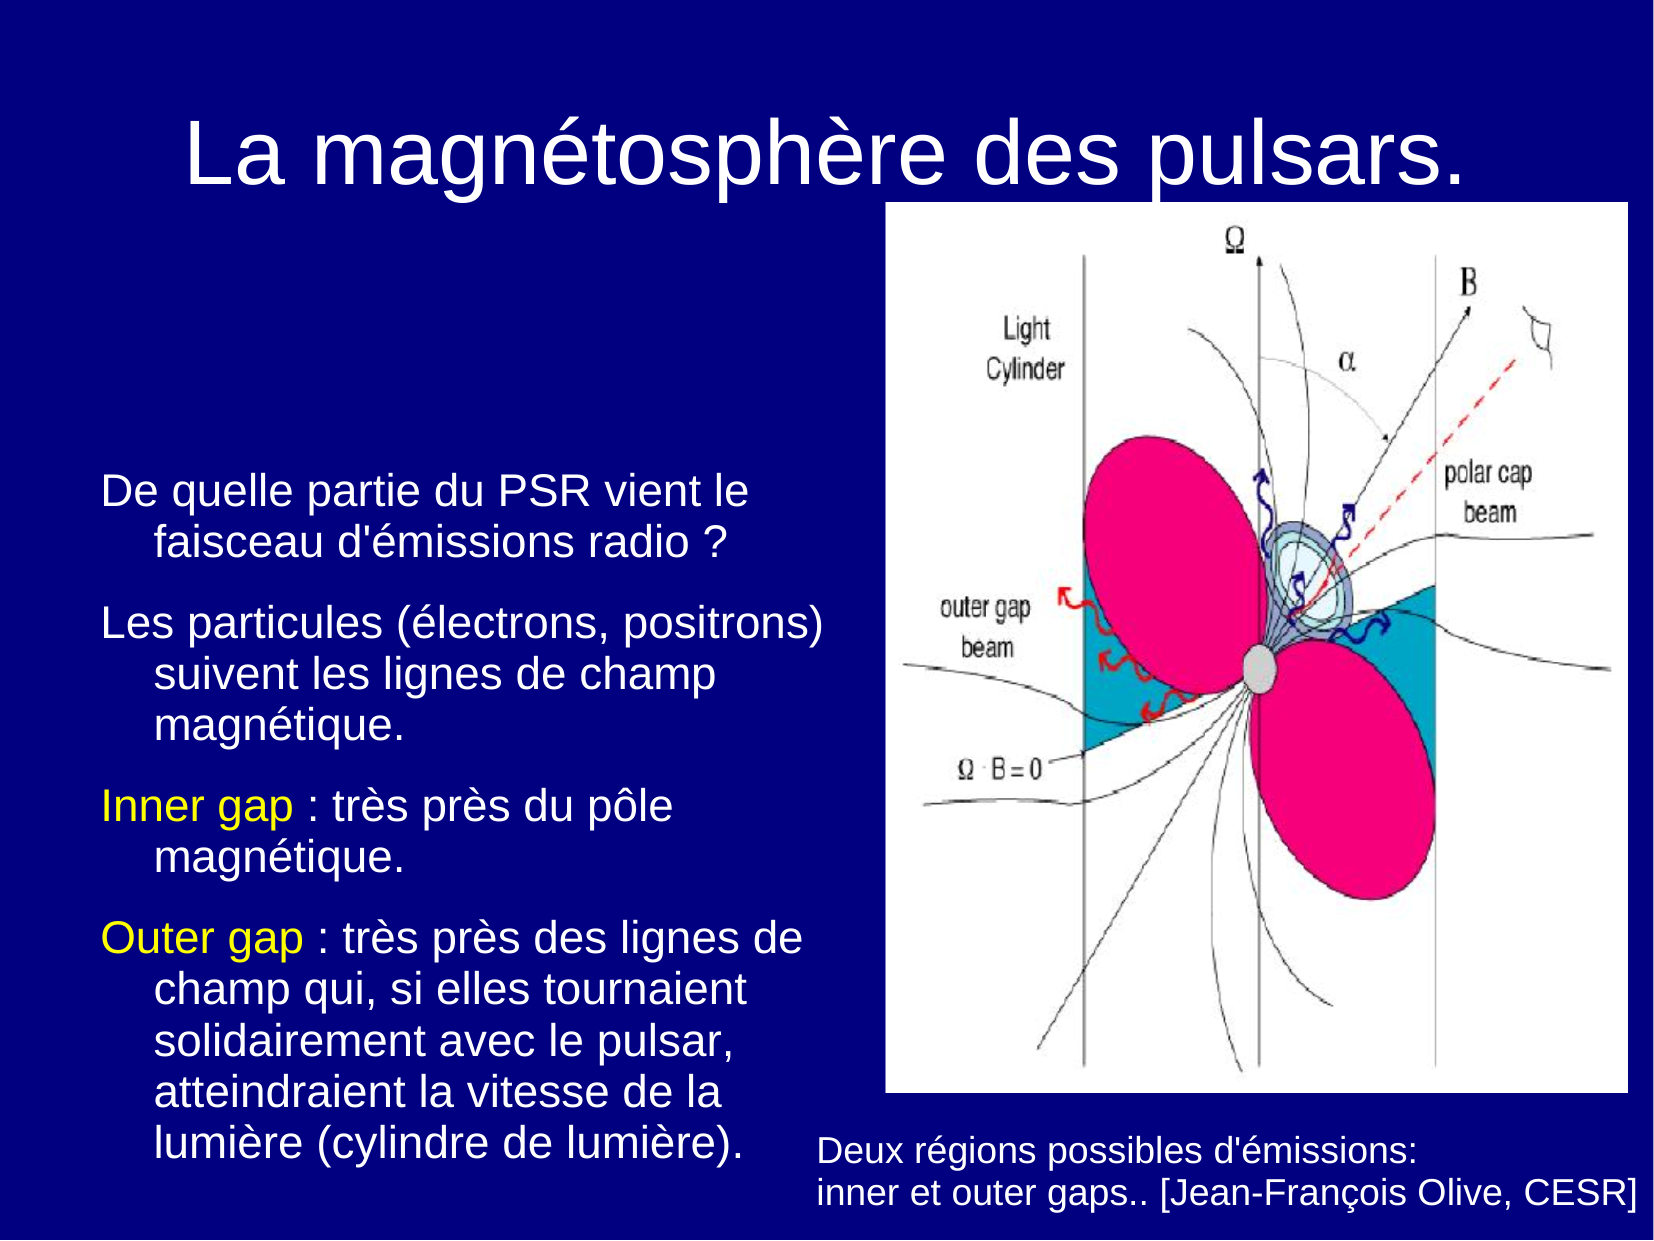

# La magnétosphère des pulsars.
De quelle partie du PSR vient le faisceau d'émissions radio ?
Les particules (électrons, positrons) suivent les lignes de champ magnétique.
Inner gap : très près du pôle magnétique.
Outer gap : très près des lignes de champ qui, si elles tournaient solidairement avec le pulsar, atteindraient la vitesse de la lumière (cylindre de lumière).
Deux régions possibles d'émissions:
inner et outer gaps.. [Jean-François Olive, CESR]